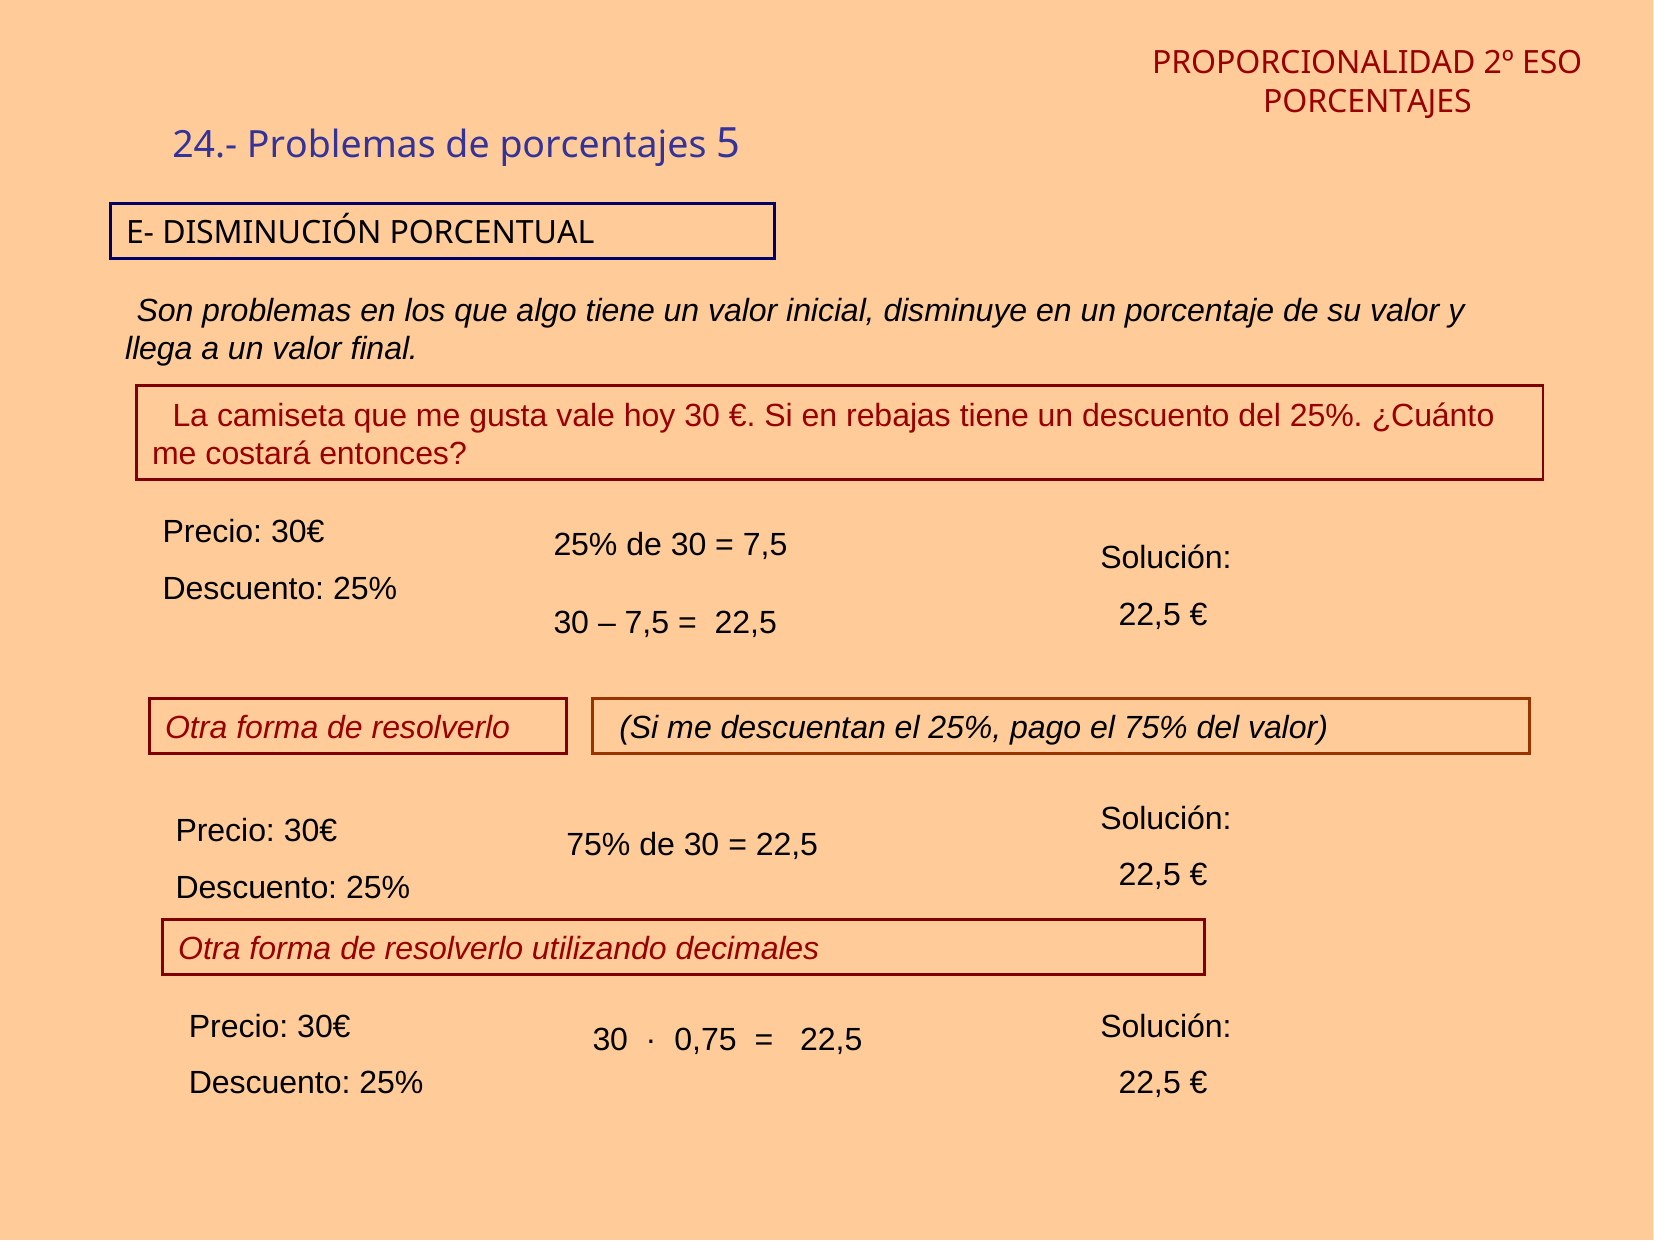

PROPORCIONALIDAD 2º ESO
PORCENTAJES
24.- Problemas de porcentajes 5
E- DISMINUCIÓN PORCENTUAL
Son problemas en los que algo tiene un valor inicial, disminuye en un porcentaje de su valor y llega a un valor final.
 La camiseta que me gusta vale hoy 30 €. Si en rebajas tiene un descuento del 25%. ¿Cuánto me costará entonces?
Precio: 30€
Descuento: 25%
25% de 30 = 7,5
Solución:
 22,5 €
30 – 7,5 = 22,5
Otra forma de resolverlo
(Si me descuentan el 25%, pago el 75% del valor)
Solución:
 22,5 €
Precio: 30€
Descuento: 25%
75% de 30 = 22,5
Otra forma de resolverlo utilizando decimales
Precio: 30€
Descuento: 25%
Solución:
 22,5 €
30 · 0,75 = 22,5